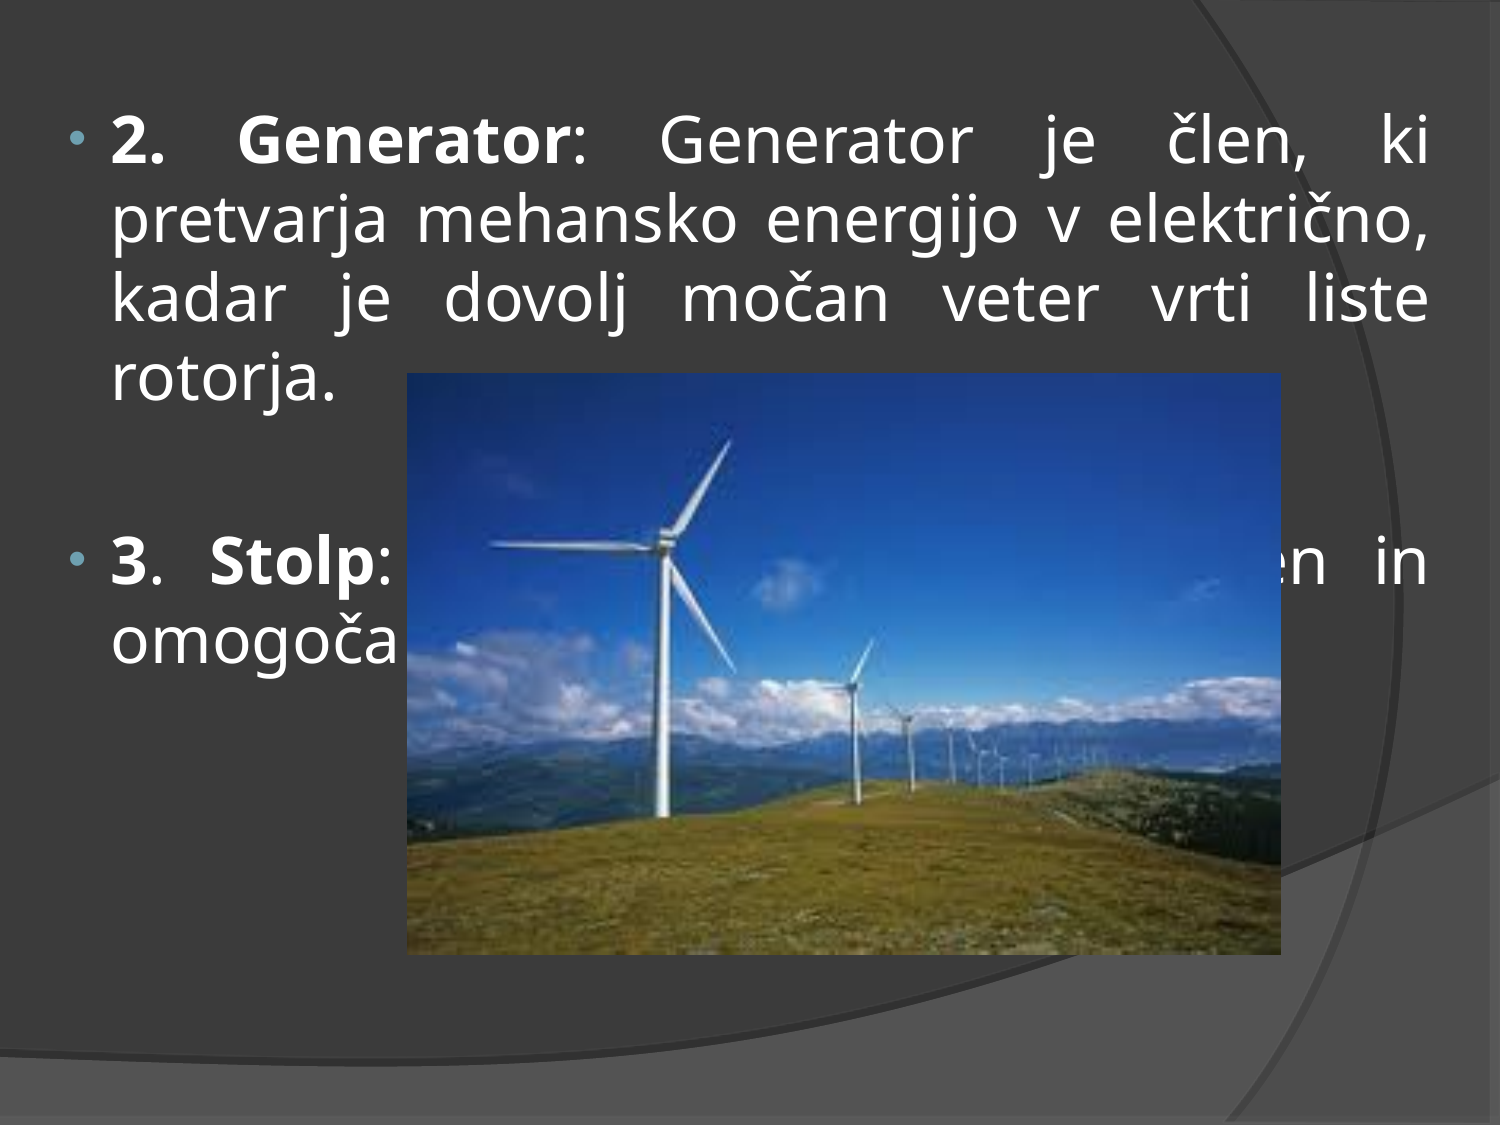

2. Generator: Generator je člen, ki pretvarja mehansko energijo v električno, kadar je dovolj močan veter vrti liste rotorja.
3. Stolp: Mora biti visok in stabilen in omogoča nemoteno delovanje.
#
Vir: Nordex